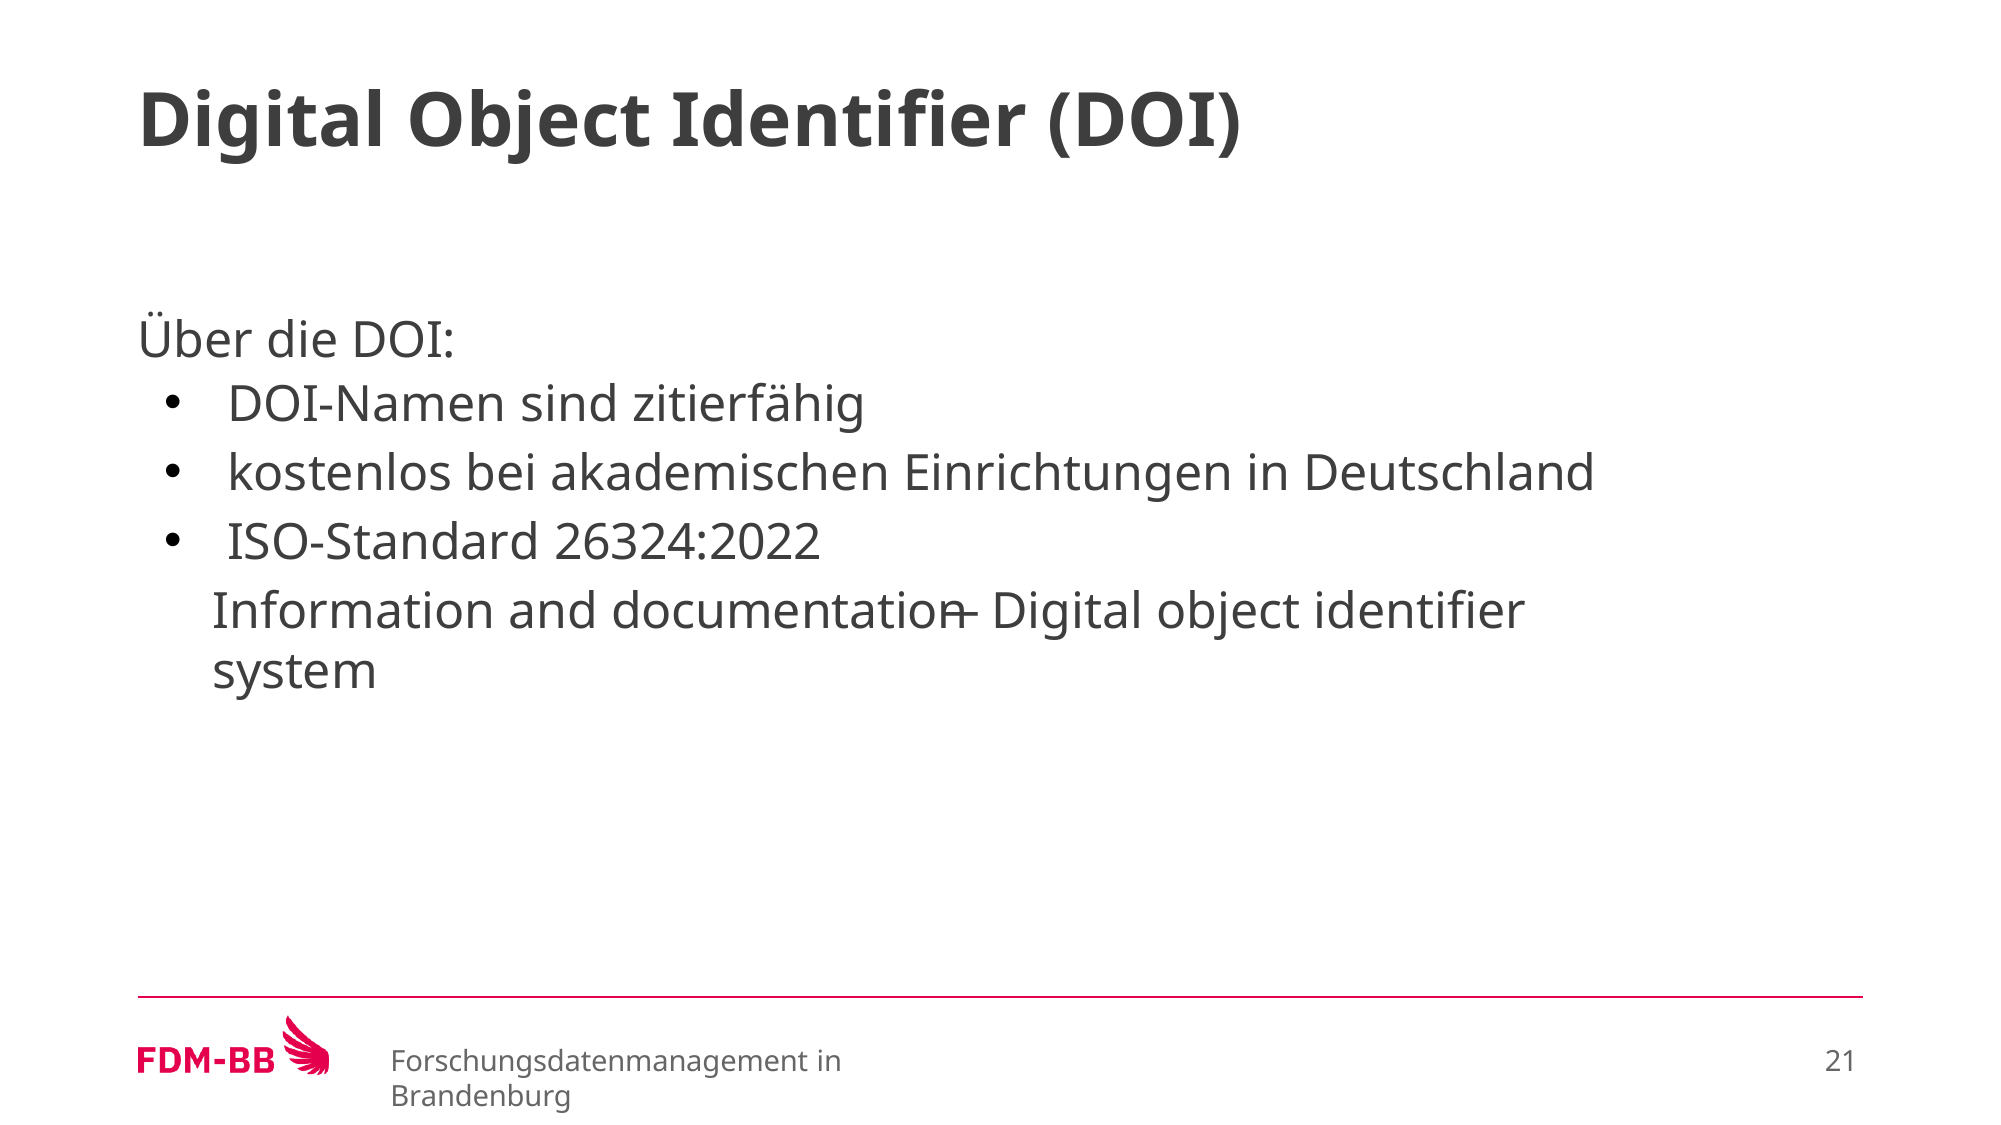

# Digital Object Identifier (DOI)
Über die DOI:
DOI-Namen sind zitierfähig
kostenlos bei akademischen Einrichtungen in Deutschland
ISO-Standard 26324:2022
Information and documentation	Digital object identifier system
Forschungsdatenmanagement in Brandenburg
21